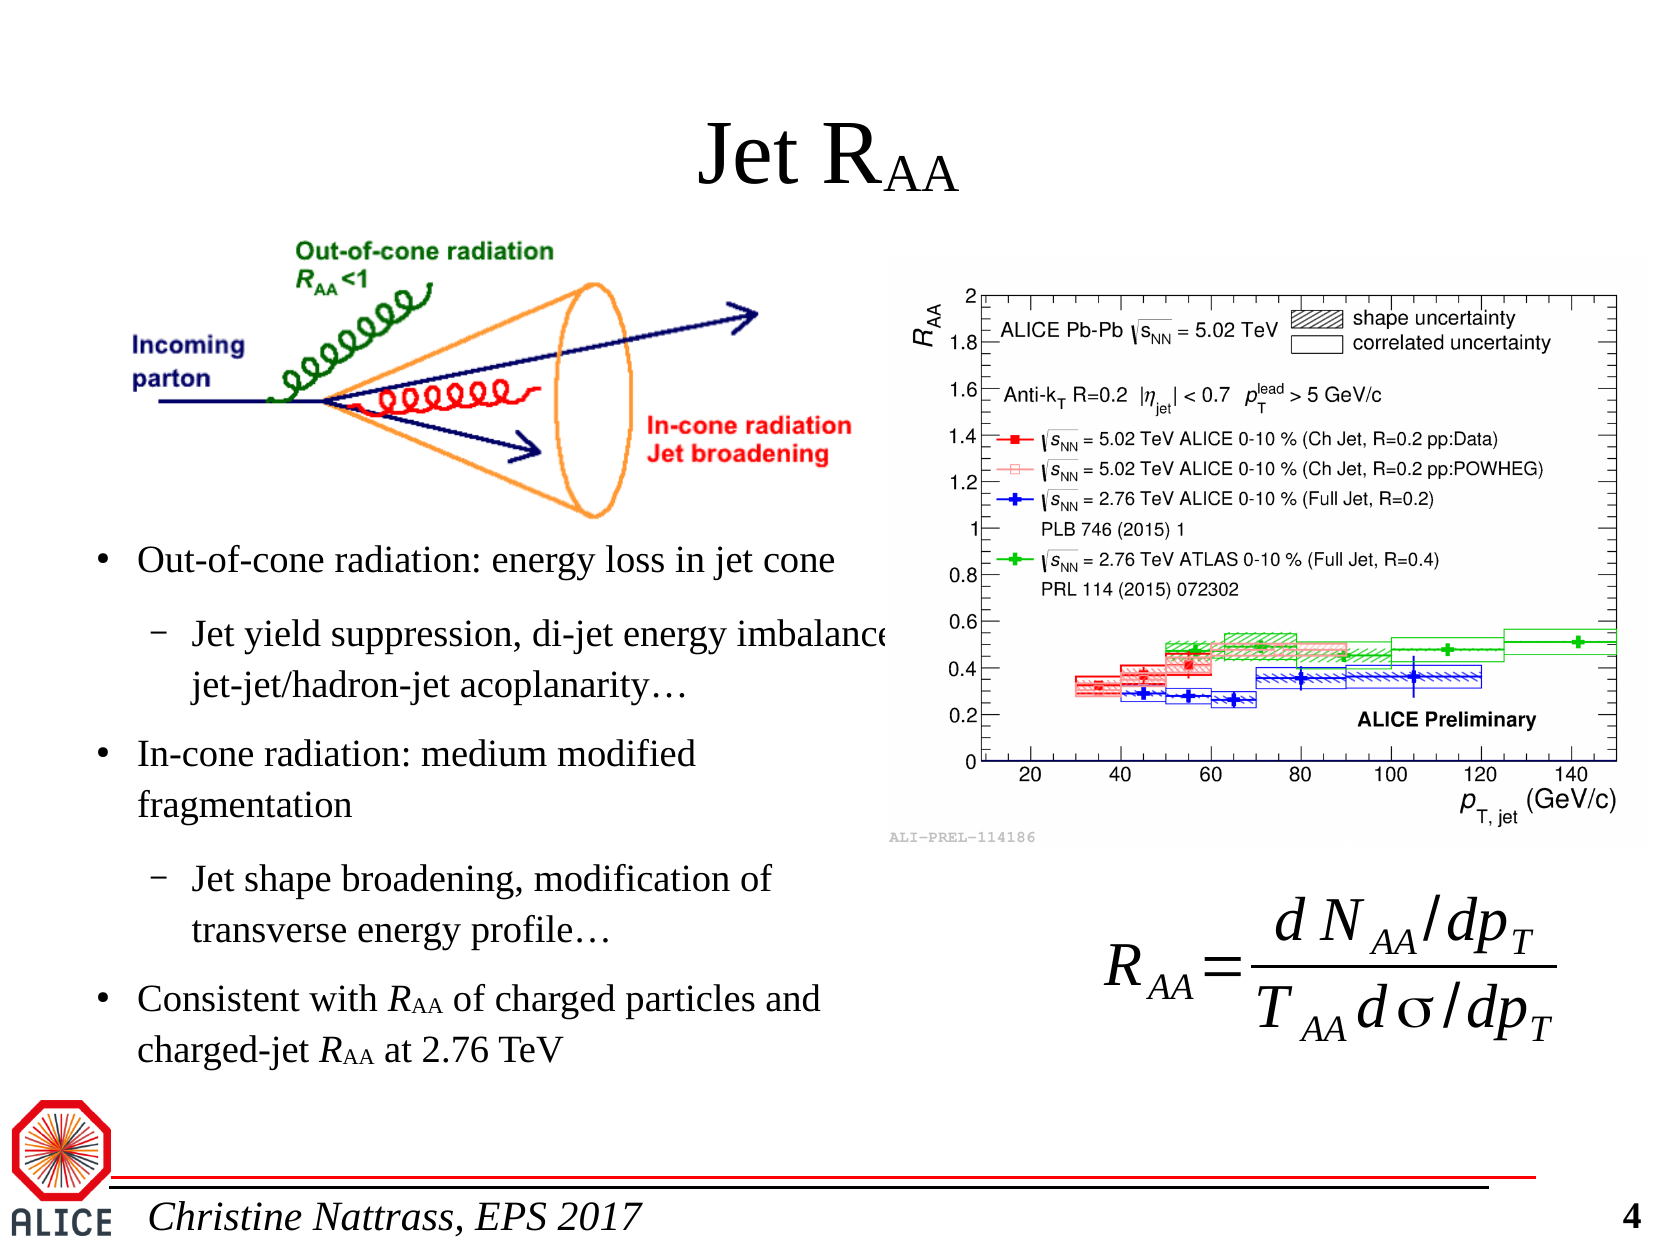

# Jet RAA
Out-of-cone radiation: energy loss in jet cone
Jet yield suppression, di-jet energy imbalance, jet-jet/hadron-jet acoplanarity…
In-cone radiation: medium modified fragmentation
Jet shape broadening, modification of transverse energy profile…
Consistent with RAA of charged particles and charged-jet RAA at 2.76 TeV